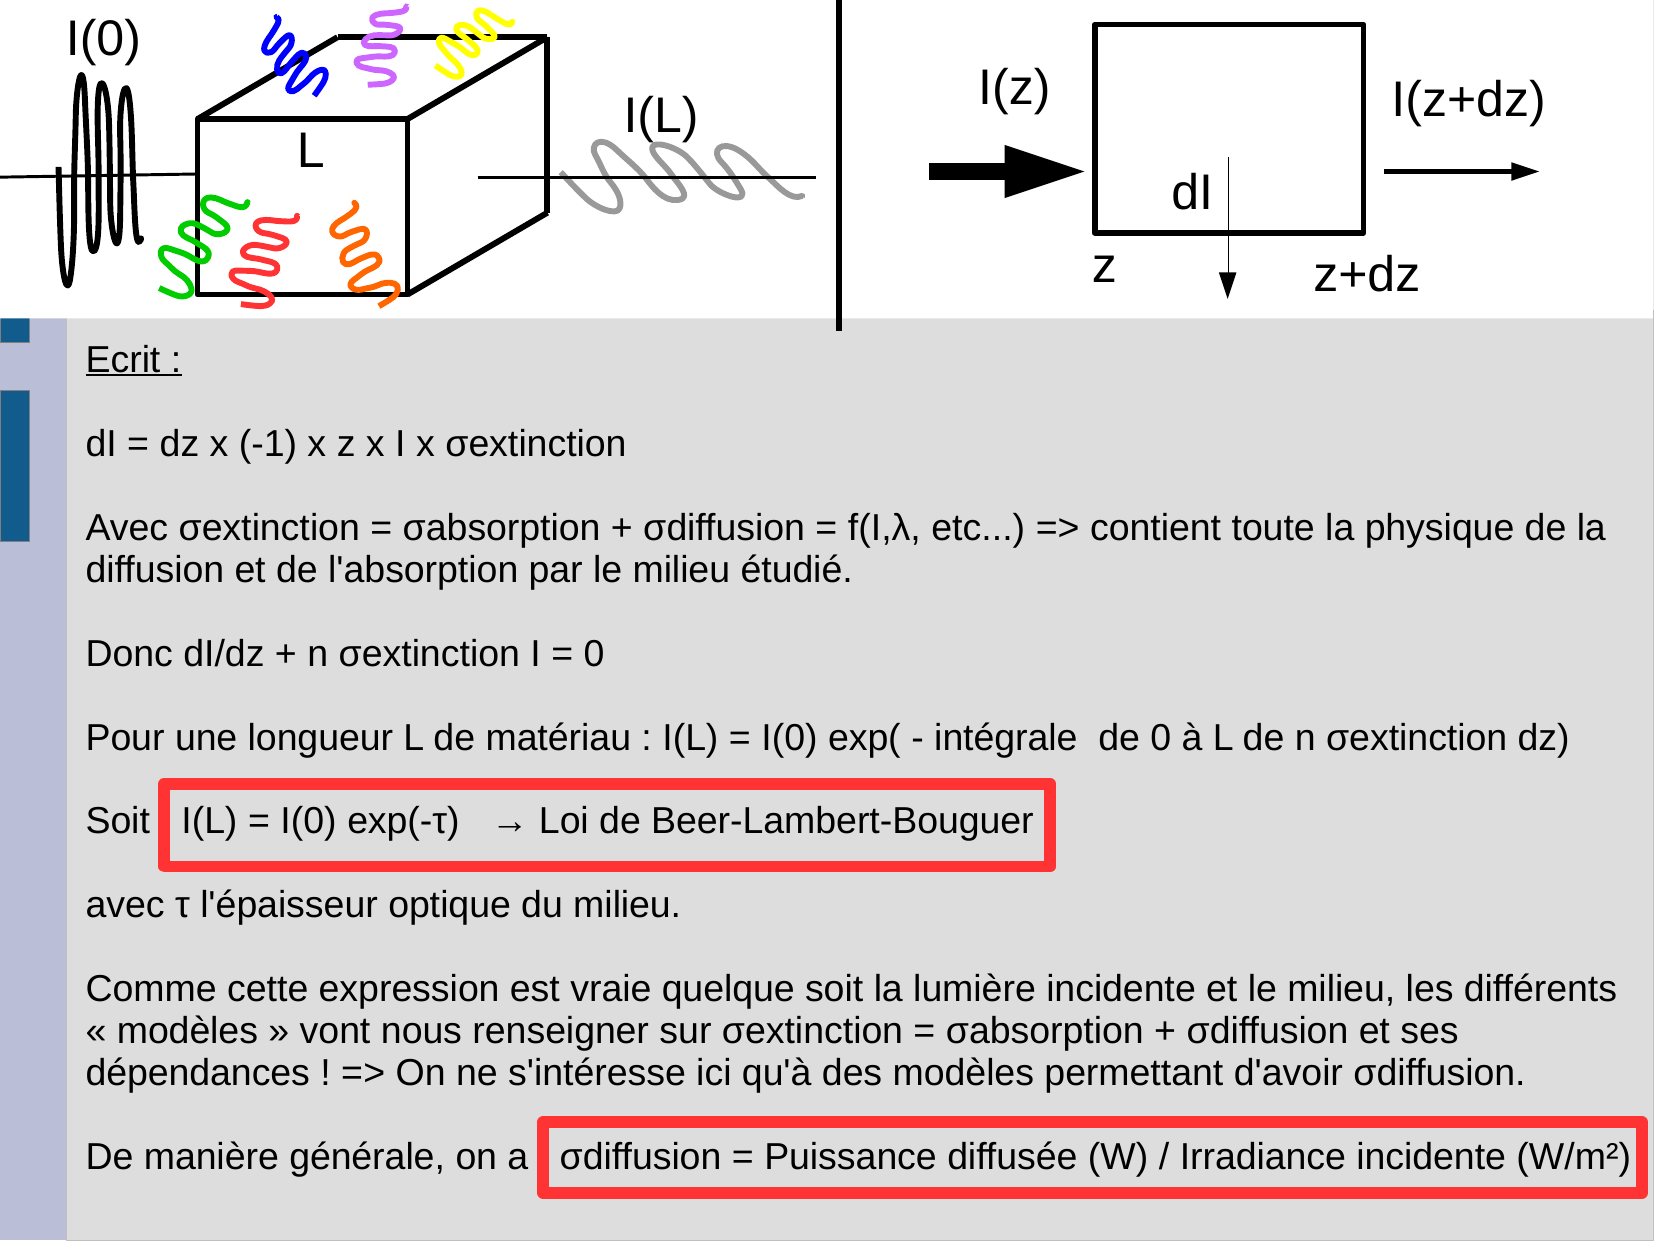

I(0)
I(z)
I(z+dz)
I(L)
L
dI
z
z+dz
Ecrit :
dI = dz x (-1) x z x I x σextinction
Avec σextinction = σabsorption + σdiffusion = f(I,λ, etc...) => contient toute la physique de la diffusion et de l'absorption par le milieu étudié.
Donc dI/dz + n σextinction I = 0
Pour une longueur L de matériau : I(L) = I(0) exp( - intégrale de 0 à L de n σextinction dz)
Soit : I(L) = I(0) exp(-τ) → Loi de Beer-Lambert-Bouguer
avec τ l'épaisseur optique du milieu.
Comme cette expression est vraie quelque soit la lumière incidente et le milieu, les différents « modèles » vont nous renseigner sur σextinction = σabsorption + σdiffusion et ses dépendances ! => On ne s'intéresse ici qu'à des modèles permettant d'avoir σdiffusion.
De manière générale, on a : σdiffusion = Puissance diffusée (W) / Irradiance incidente (W/m²)